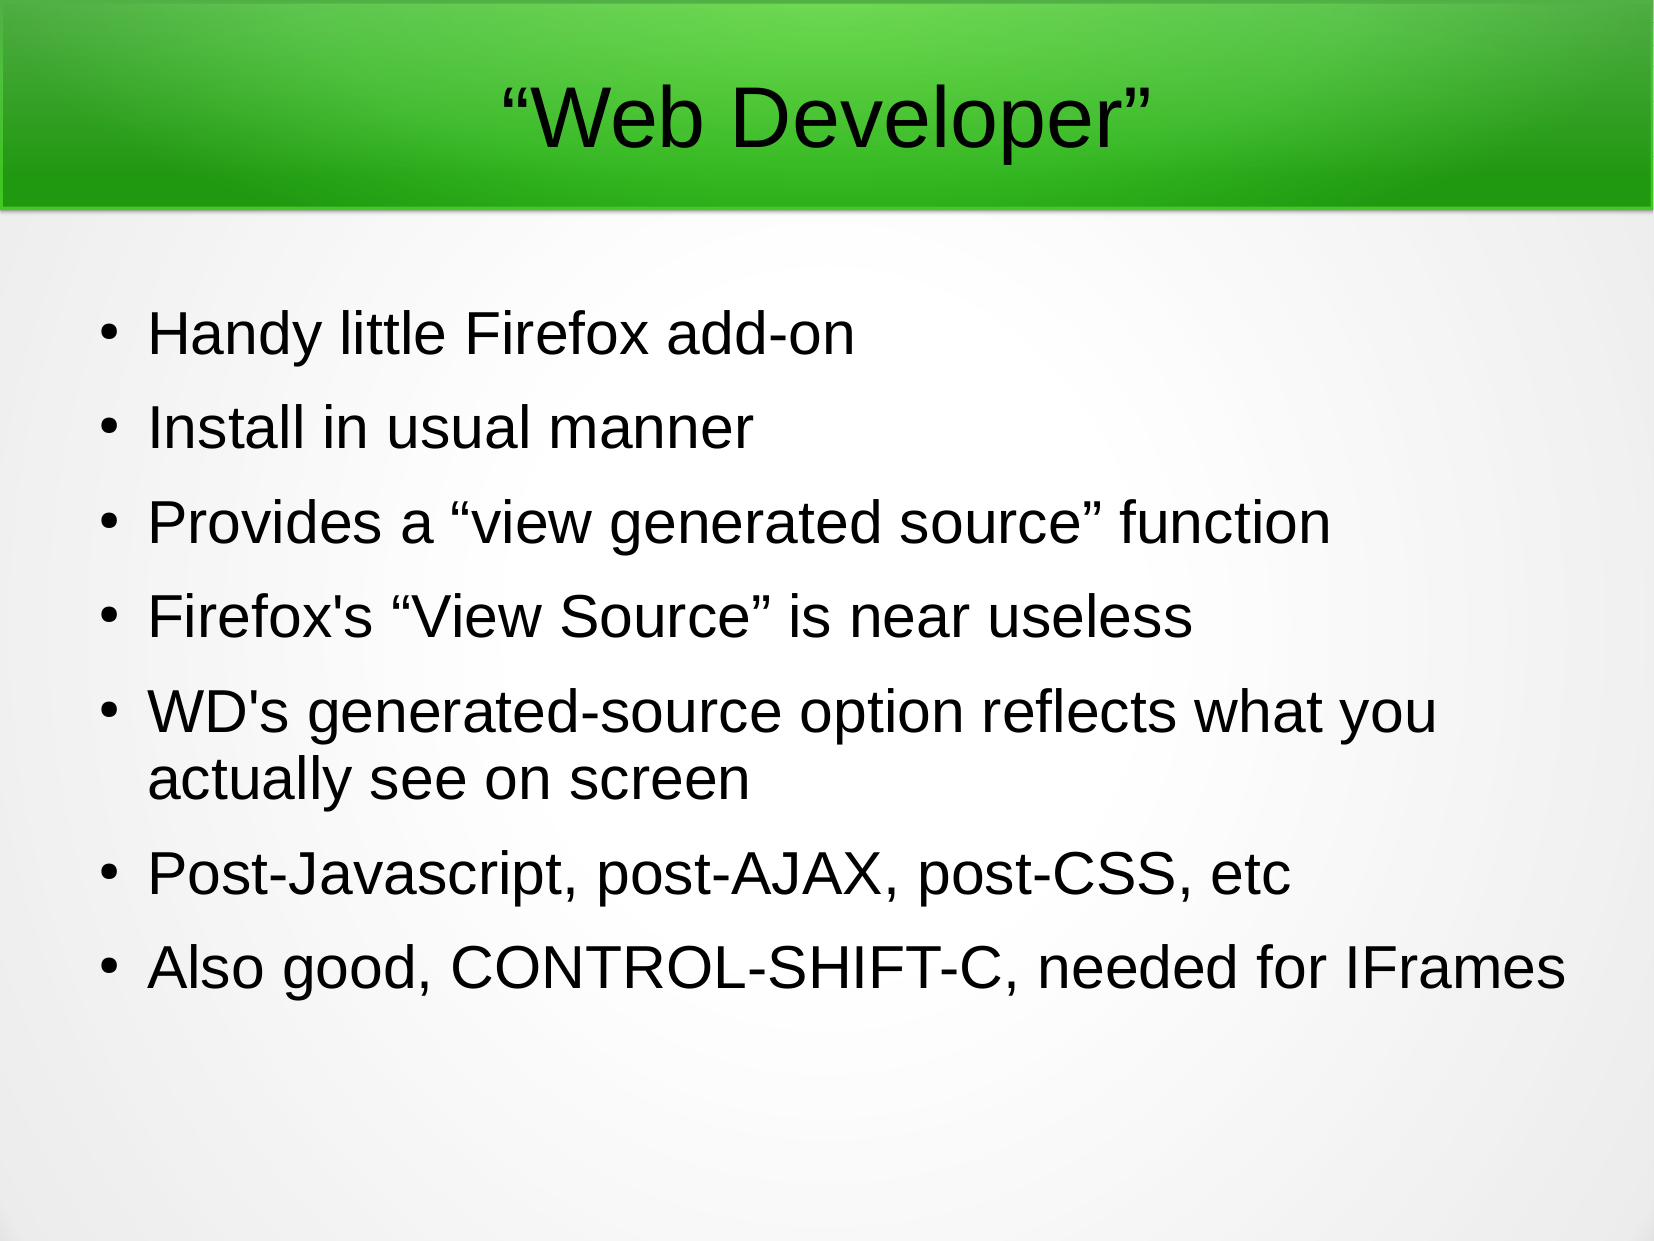

# “Web Developer”
Handy little Firefox add-on
Install in usual manner
Provides a “view generated source” function
Firefox's “View Source” is near useless
WD's generated-source option reflects what you actually see on screen
Post-Javascript, post-AJAX, post-CSS, etc
Also good, CONTROL-SHIFT-C, needed for IFrames